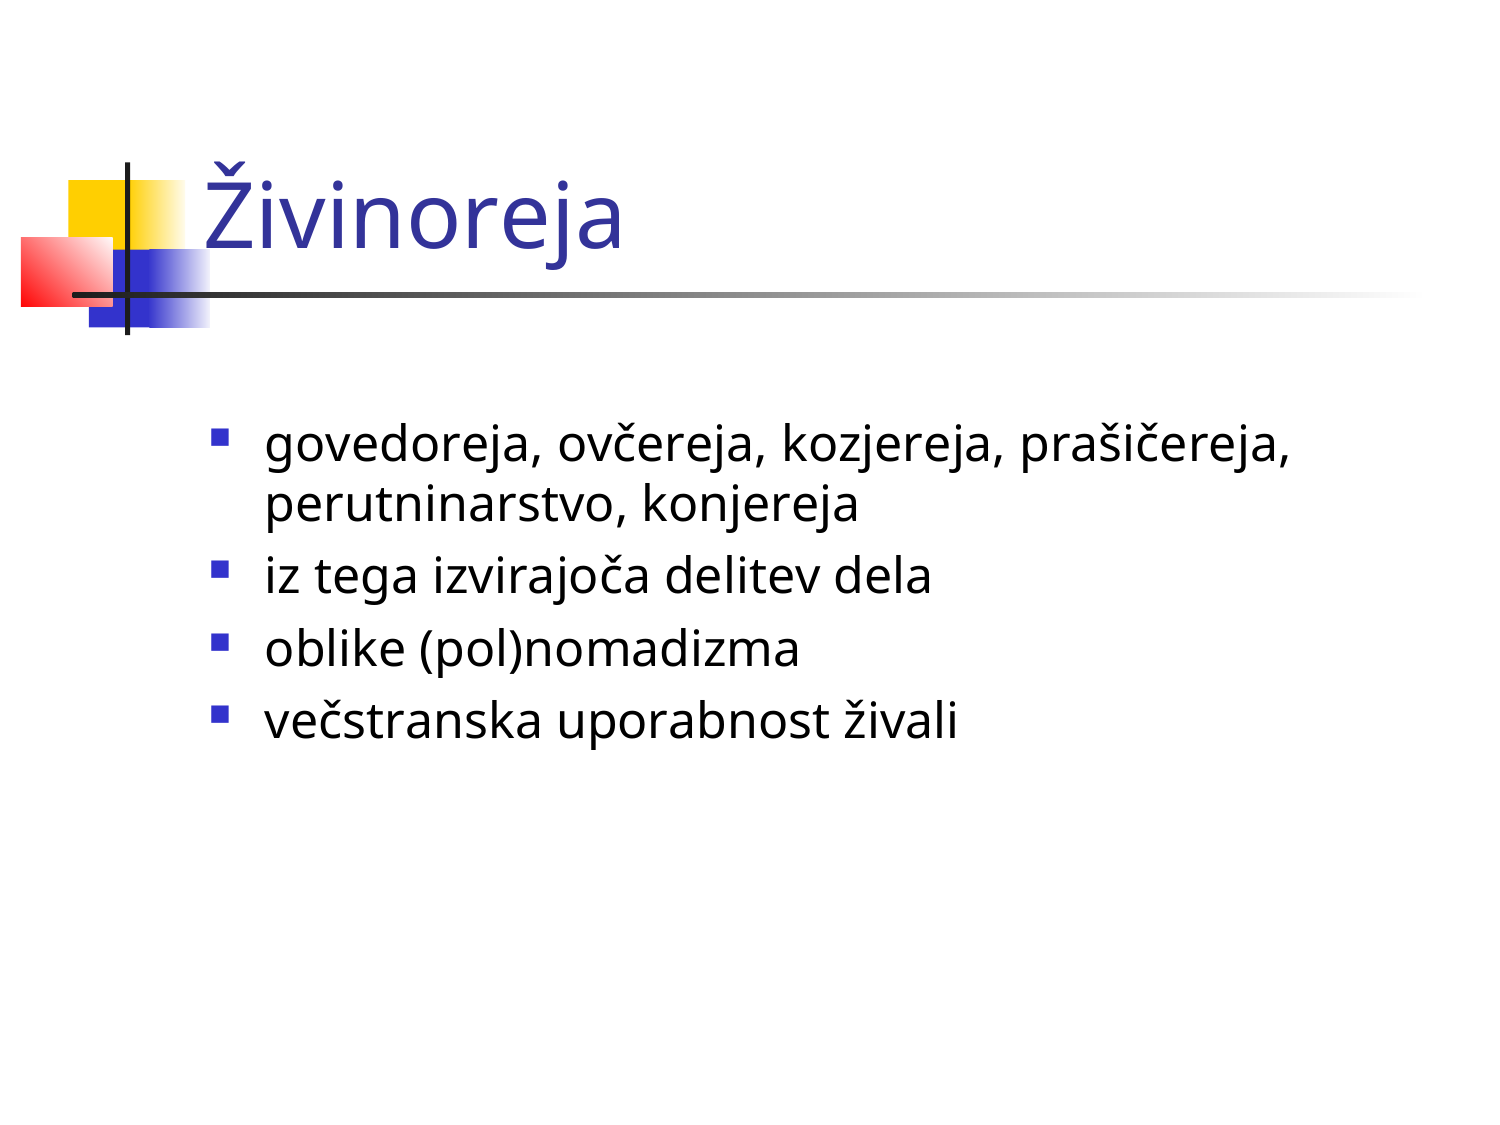

# Živinoreja
govedoreja, ovčereja, kozjereja, prašičereja, perutninarstvo, konjereja
iz tega izvirajoča delitev dela
oblike (pol)nomadizma
večstranska uporabnost živali